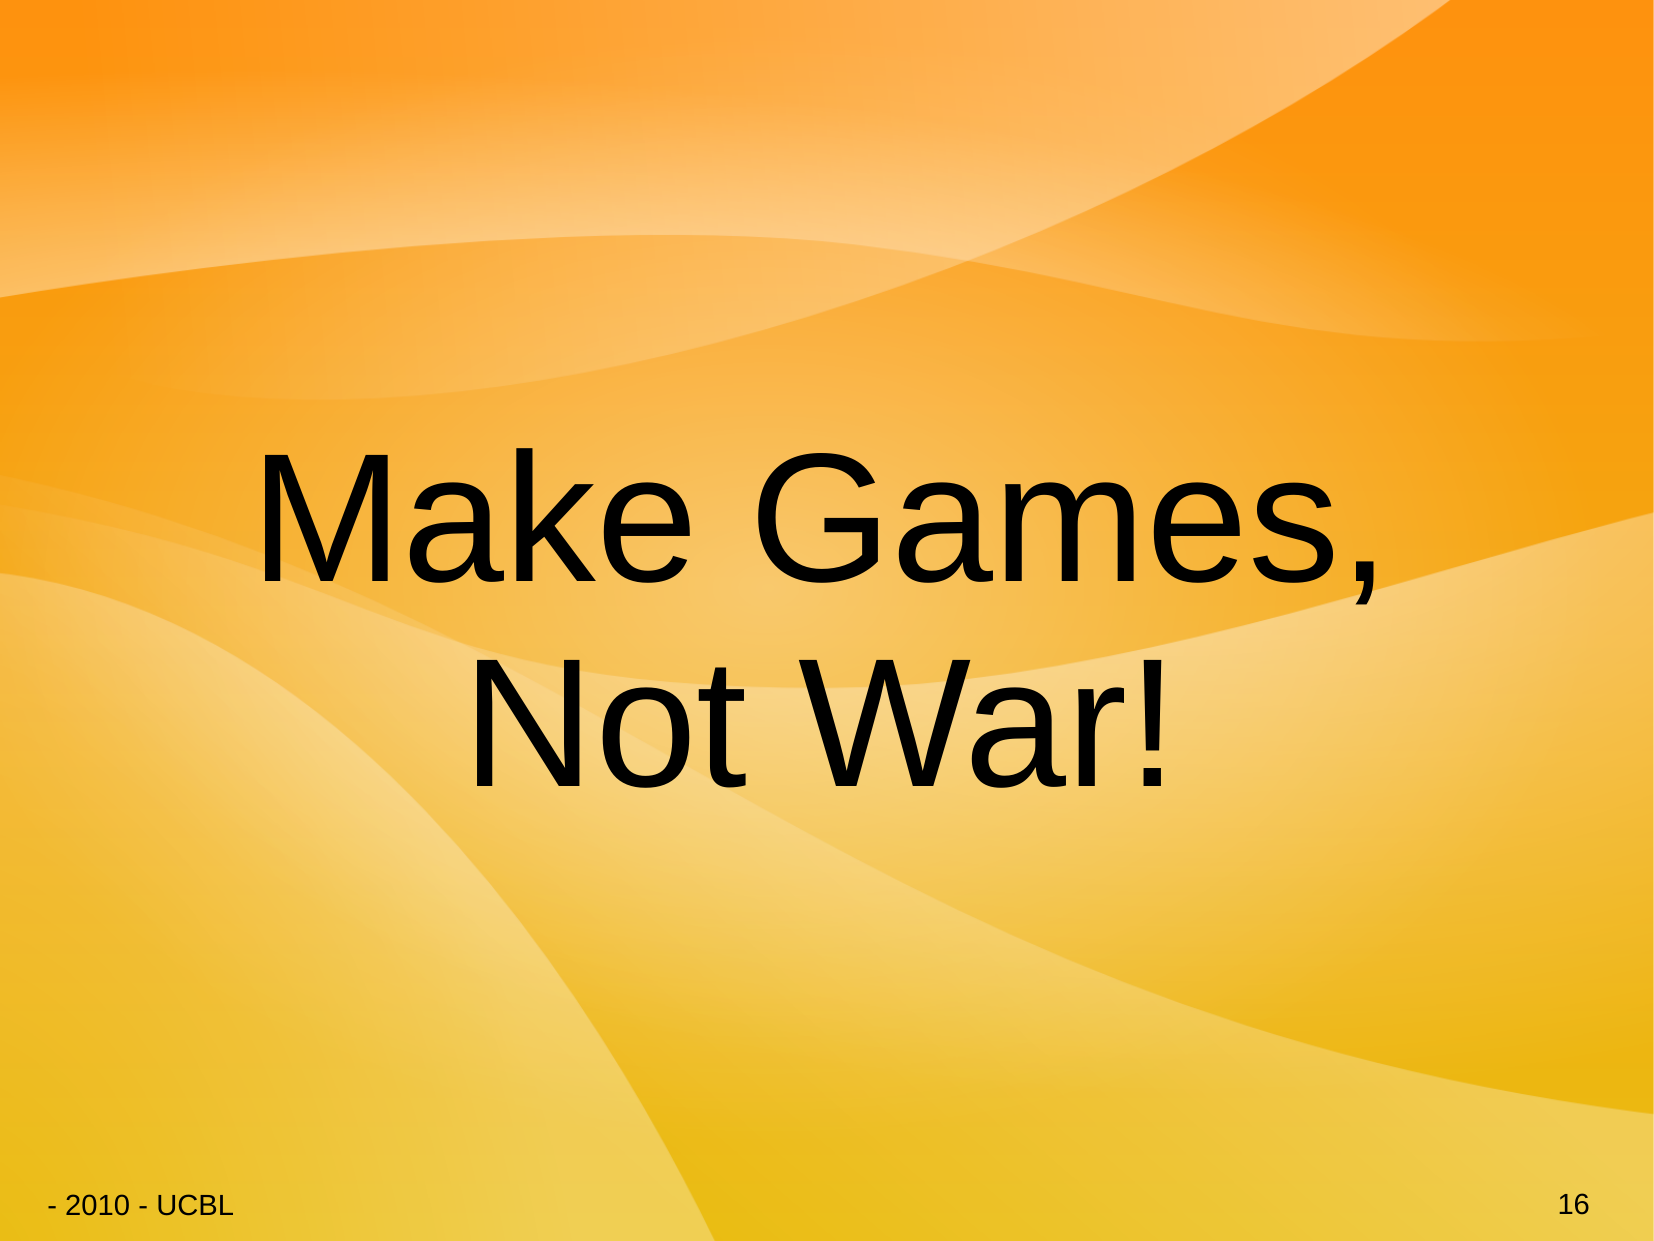

# Make Games, Not War!
 - 2010 - UCBL